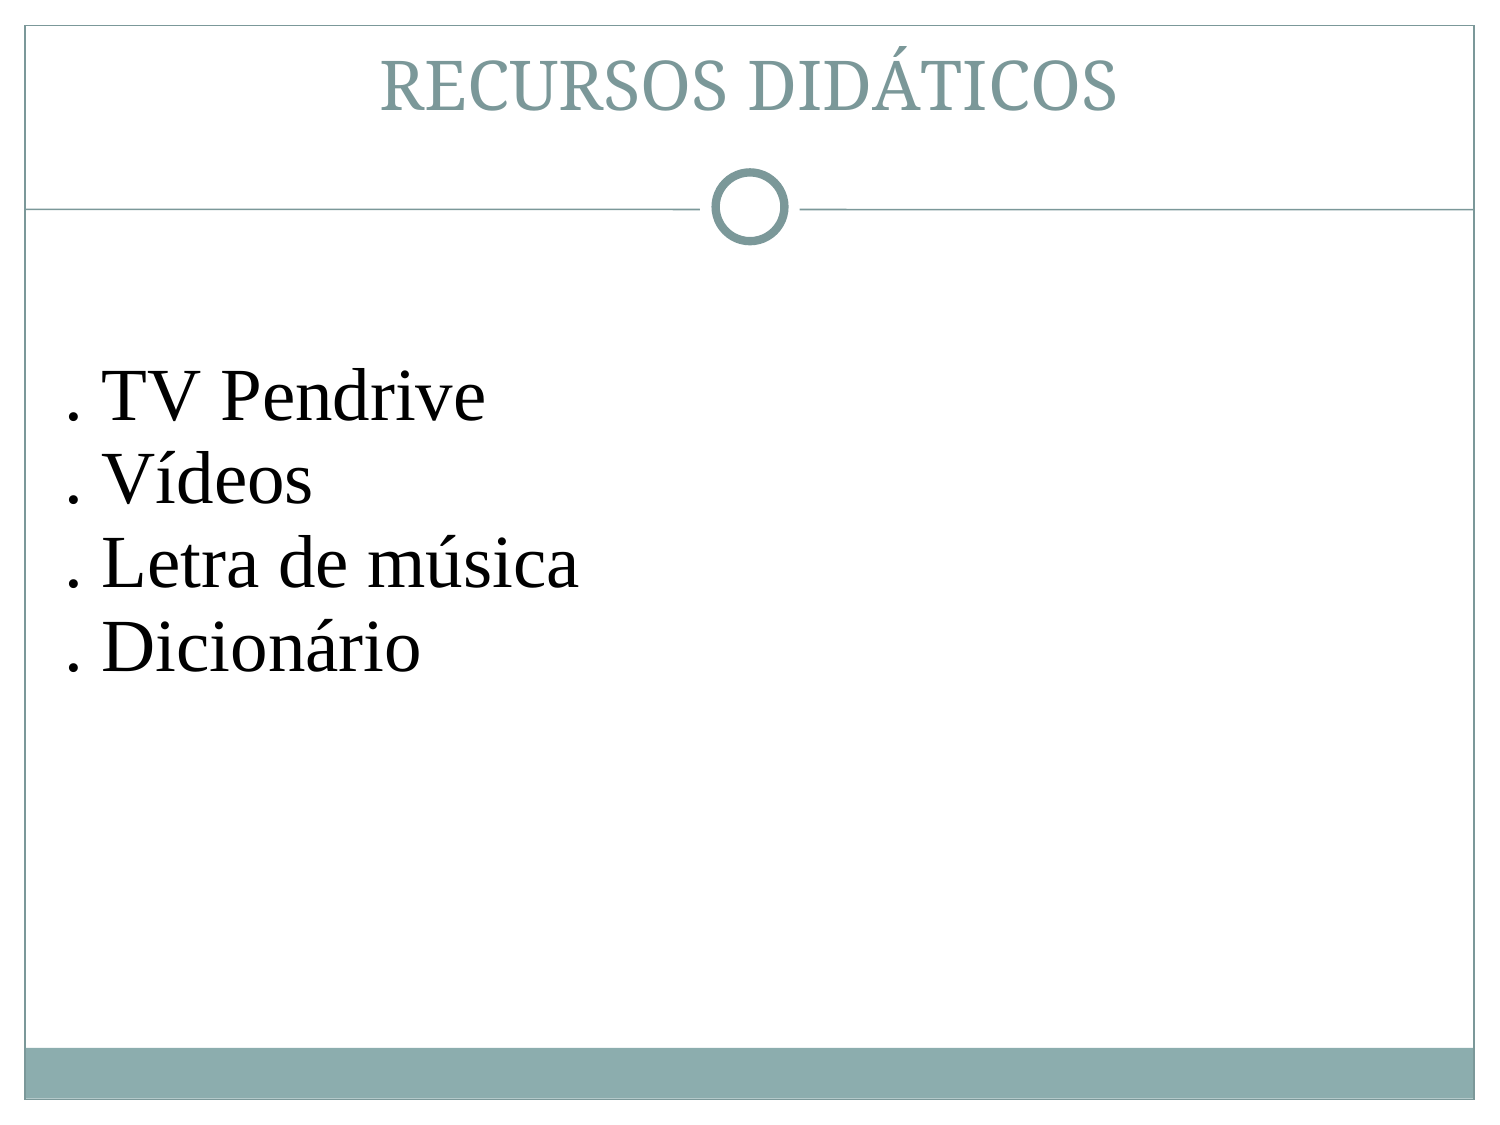

RECURSOS DIDÁTICOS
. TV Pendrive
. Vídeos
. Letra de música
. Dicionário